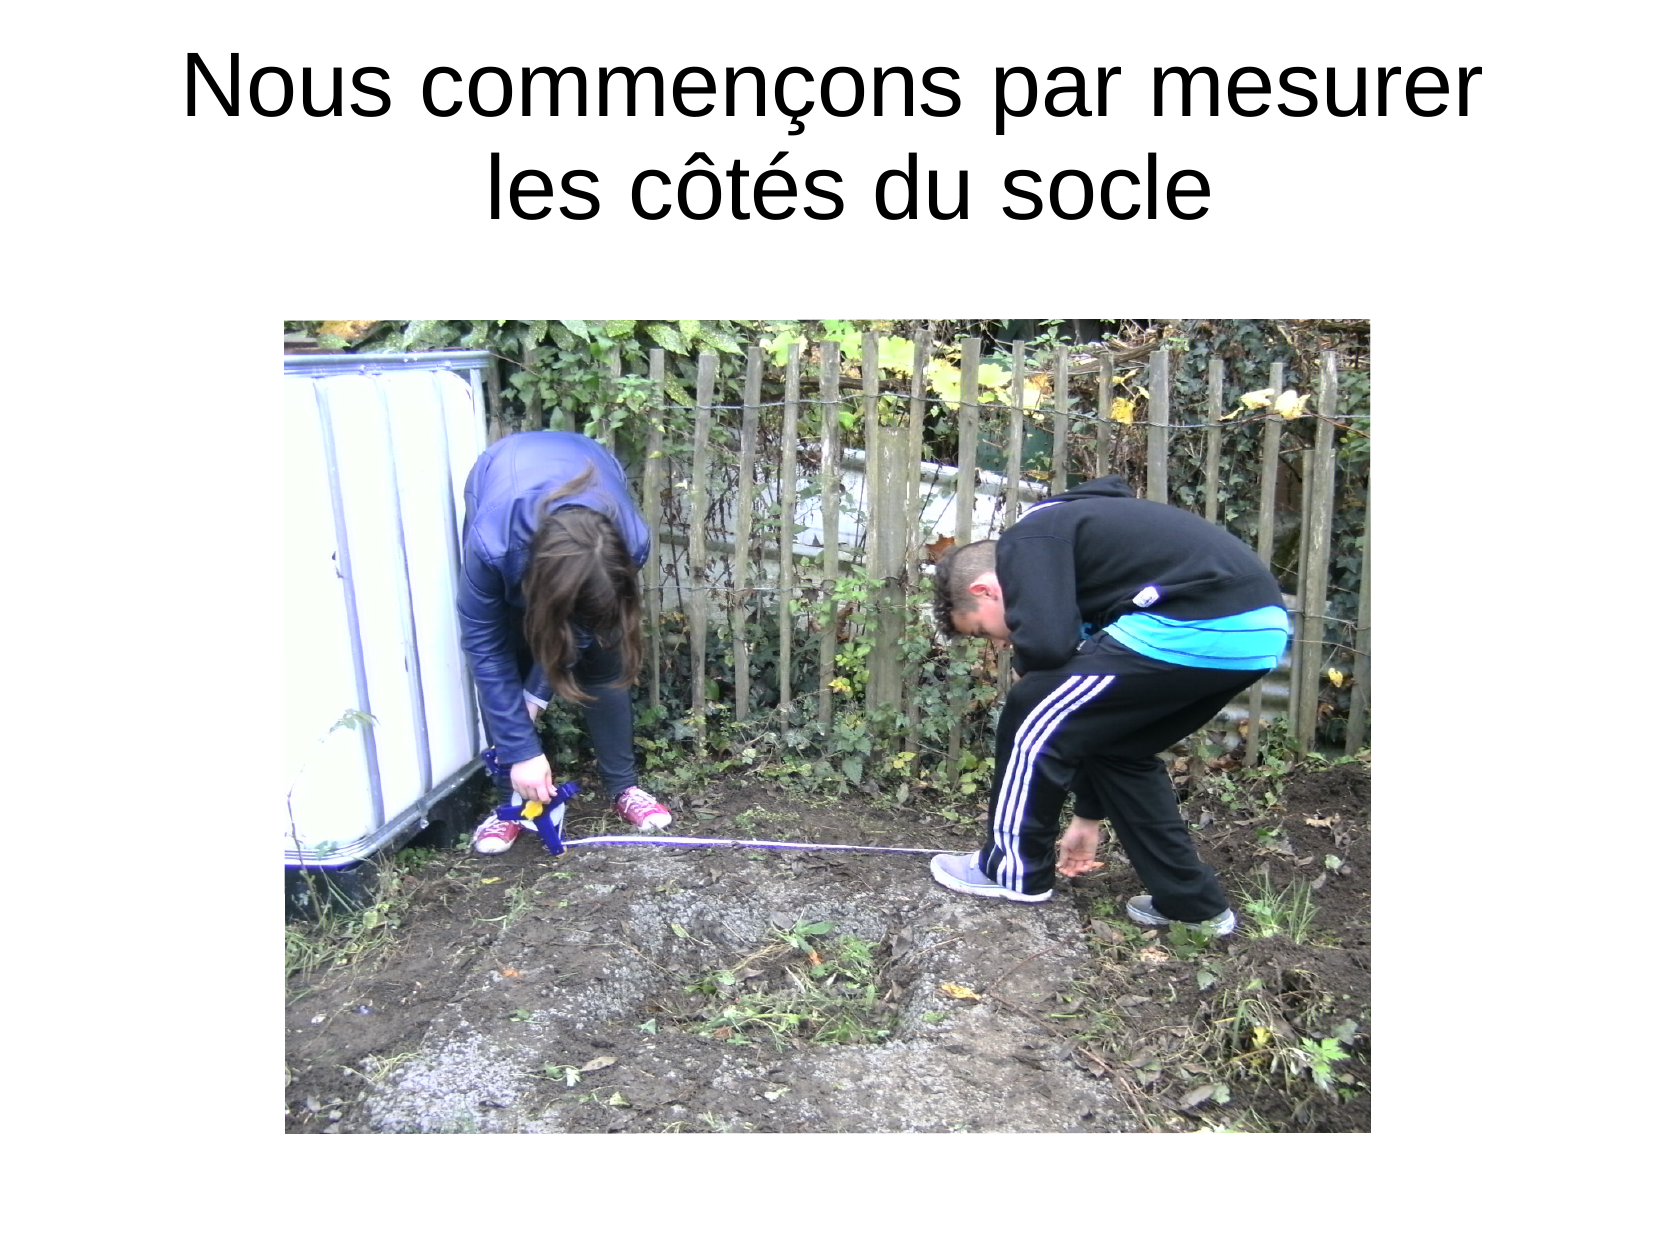

Nous commençons par mesurer les côtés du socle